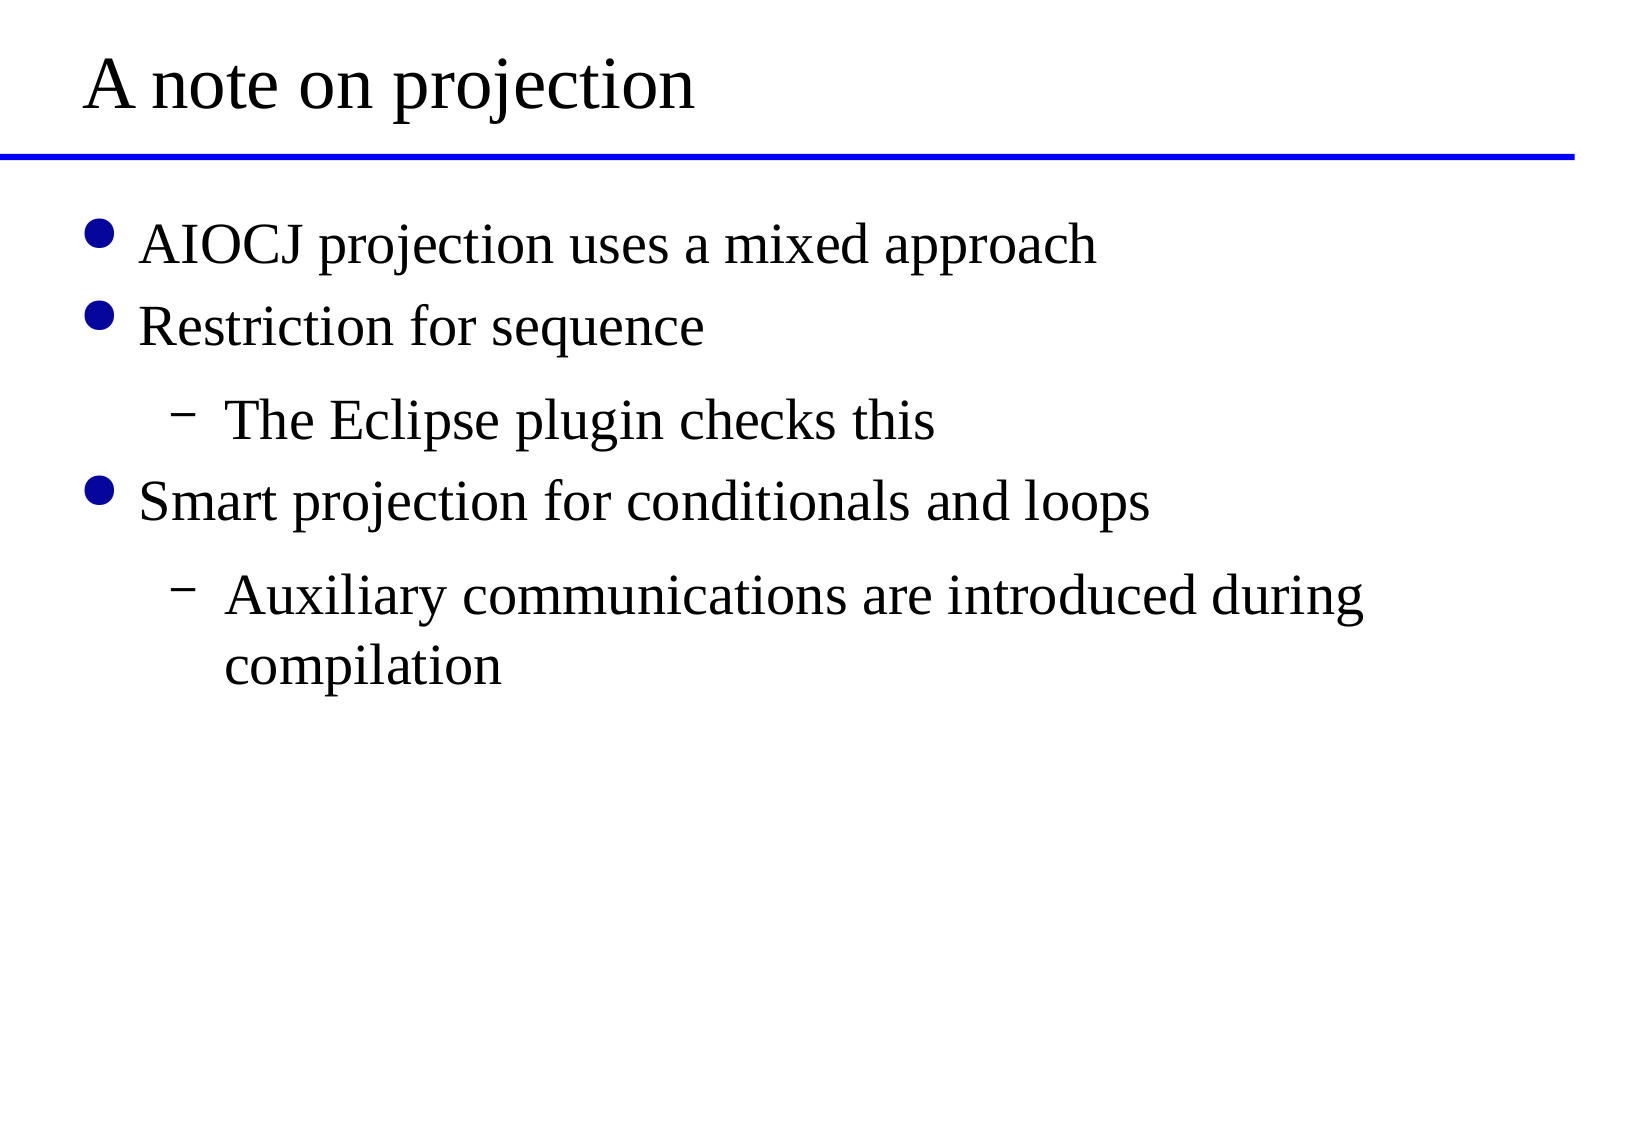

# A note on projection
AIOCJ projection uses a mixed approach
Restriction for sequence
The Eclipse plugin checks this
Smart projection for conditionals and loops
Auxiliary communications are introduced during compilation